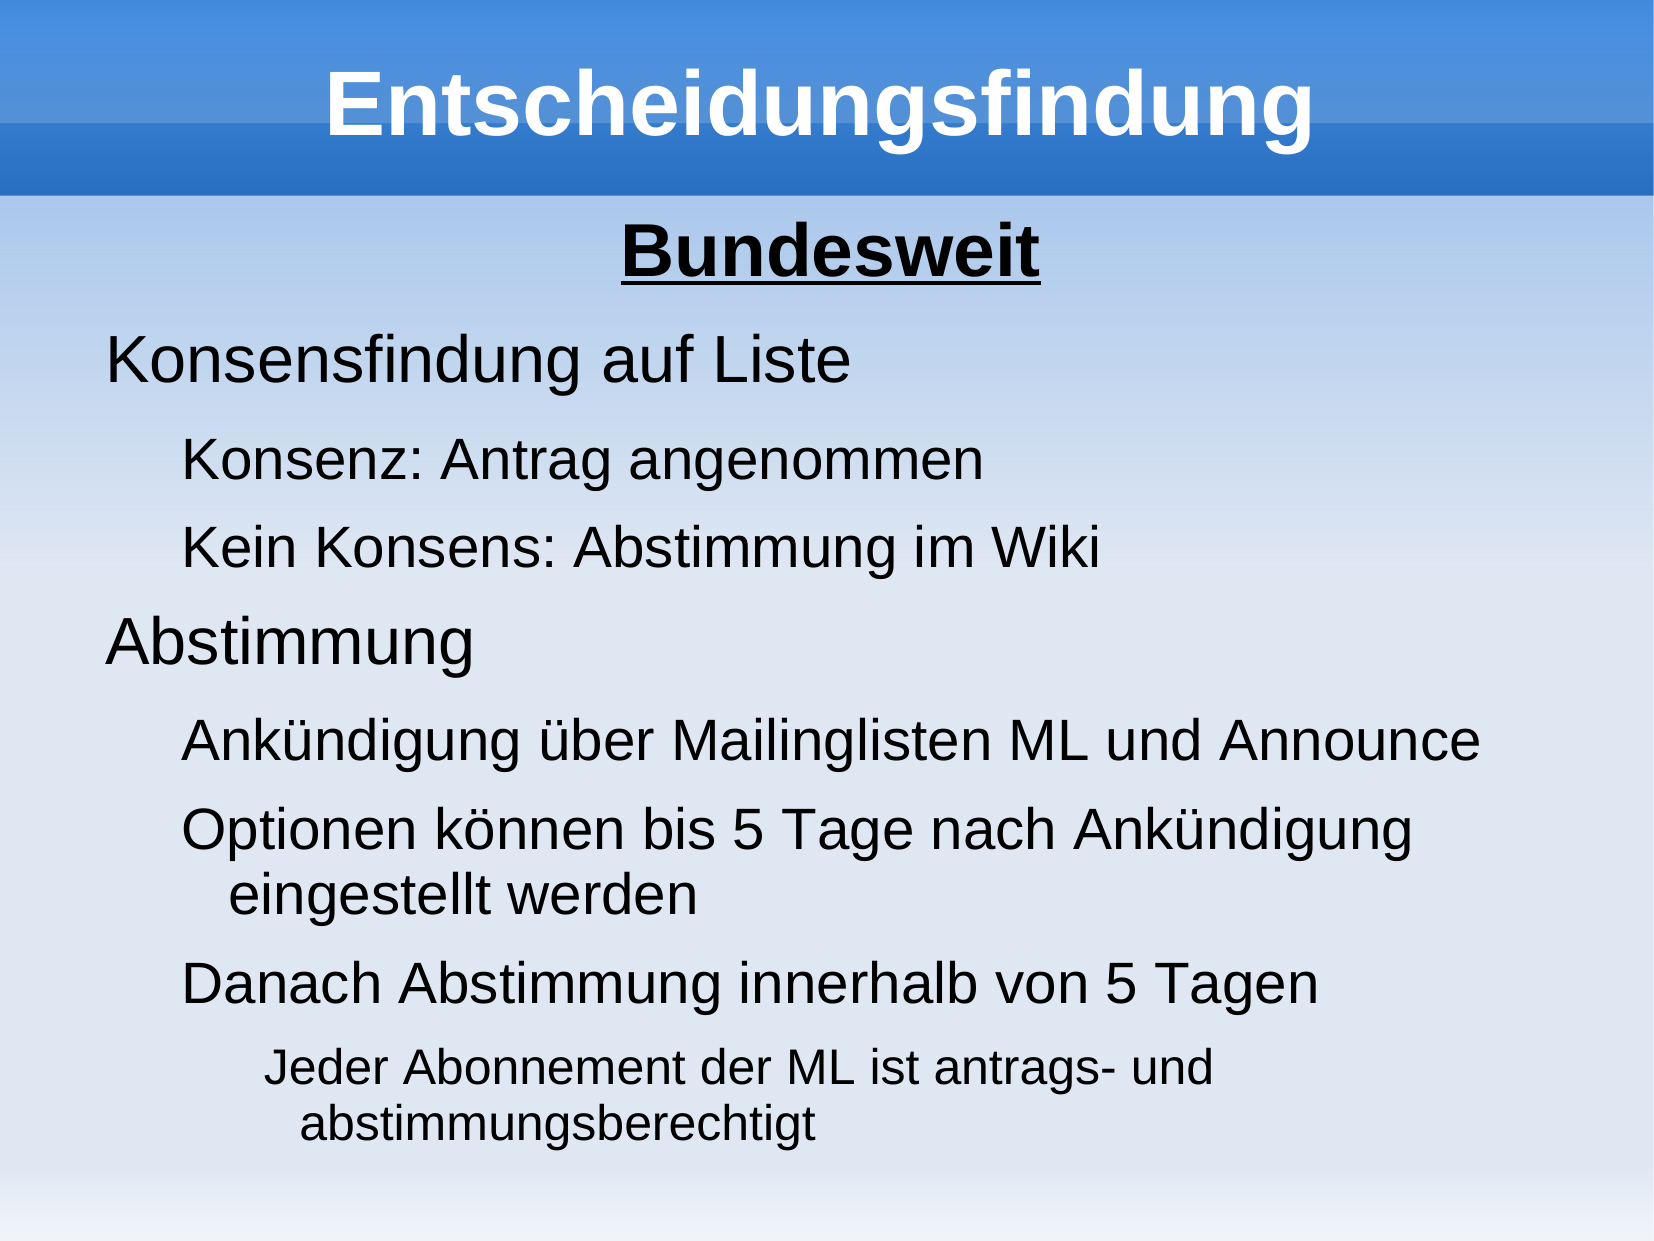

# Entscheidungsfindung
Bundesweit
 Konsensfindung auf Liste
Konsenz: Antrag angenommen
Kein Konsens: Abstimmung im Wiki
 Abstimmung
Ankündigung über Mailinglisten ML und Announce
Optionen können bis 5 Tage nach Ankündigung eingestellt werden
Danach Abstimmung innerhalb von 5 Tagen
Jeder Abonnement der ML ist antrags- und abstimmungsberechtigt